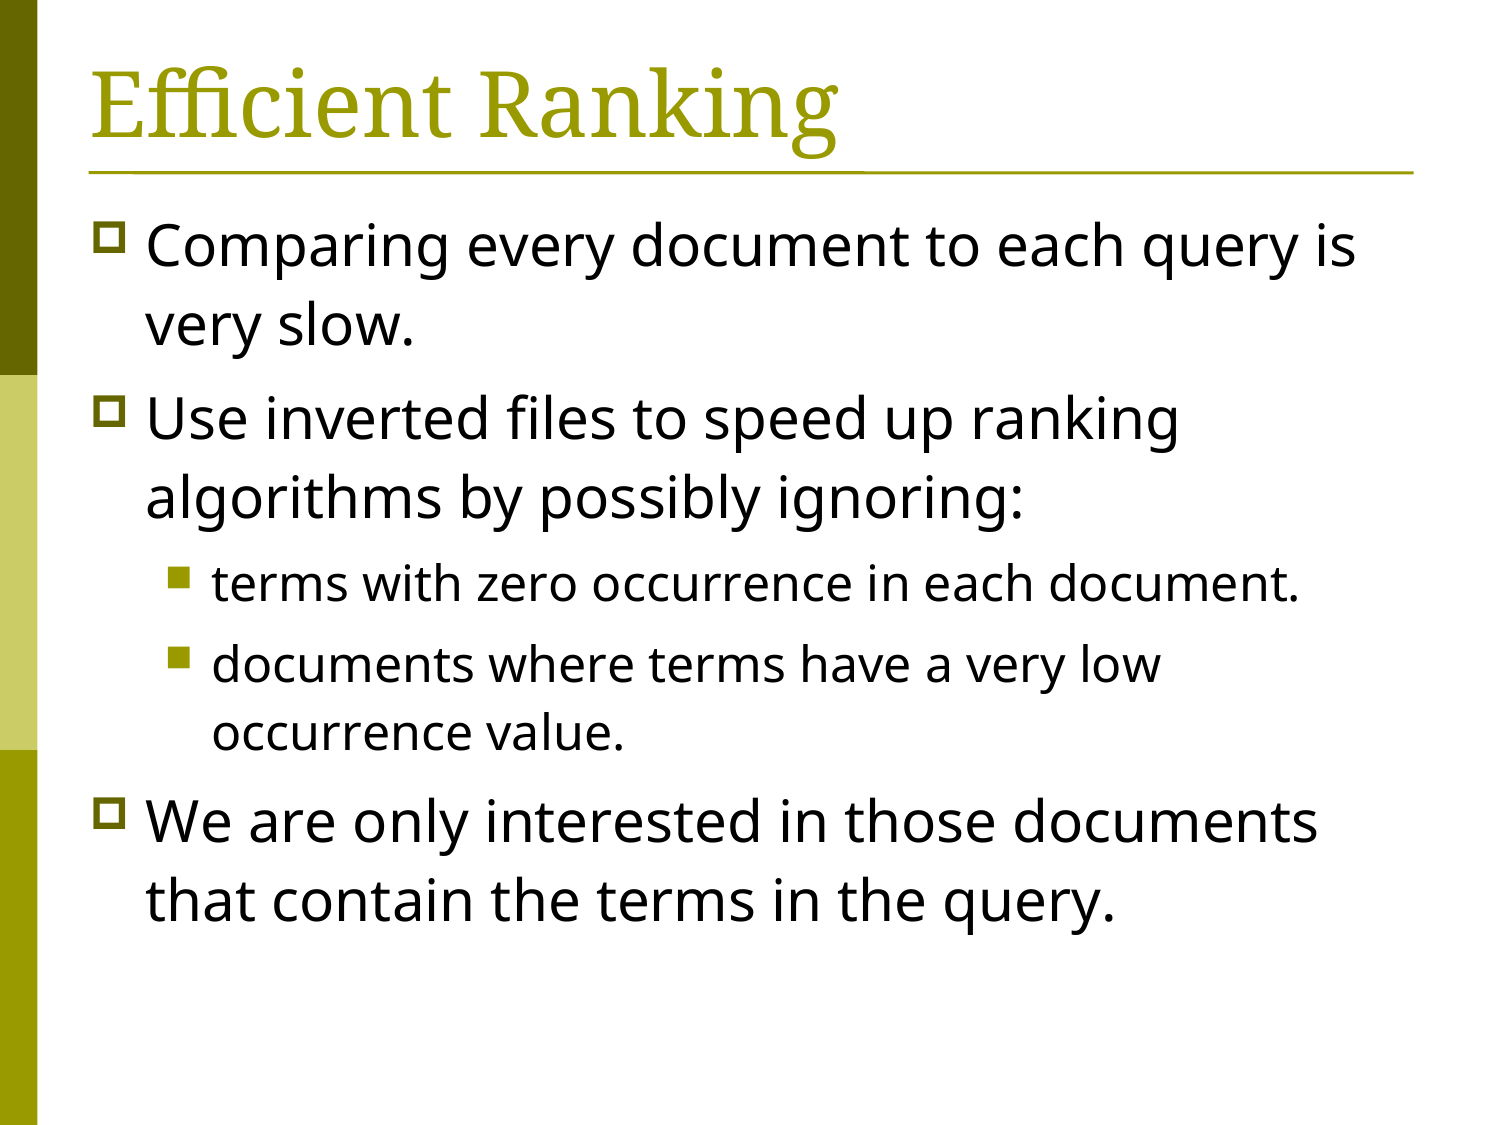

# Efficient Ranking
Comparing every document to each query is very slow.
Use inverted files to speed up ranking algorithms by possibly ignoring:
terms with zero occurrence in each document.
documents where terms have a very low occurrence value.
We are only interested in those documents that contain the terms in the query.